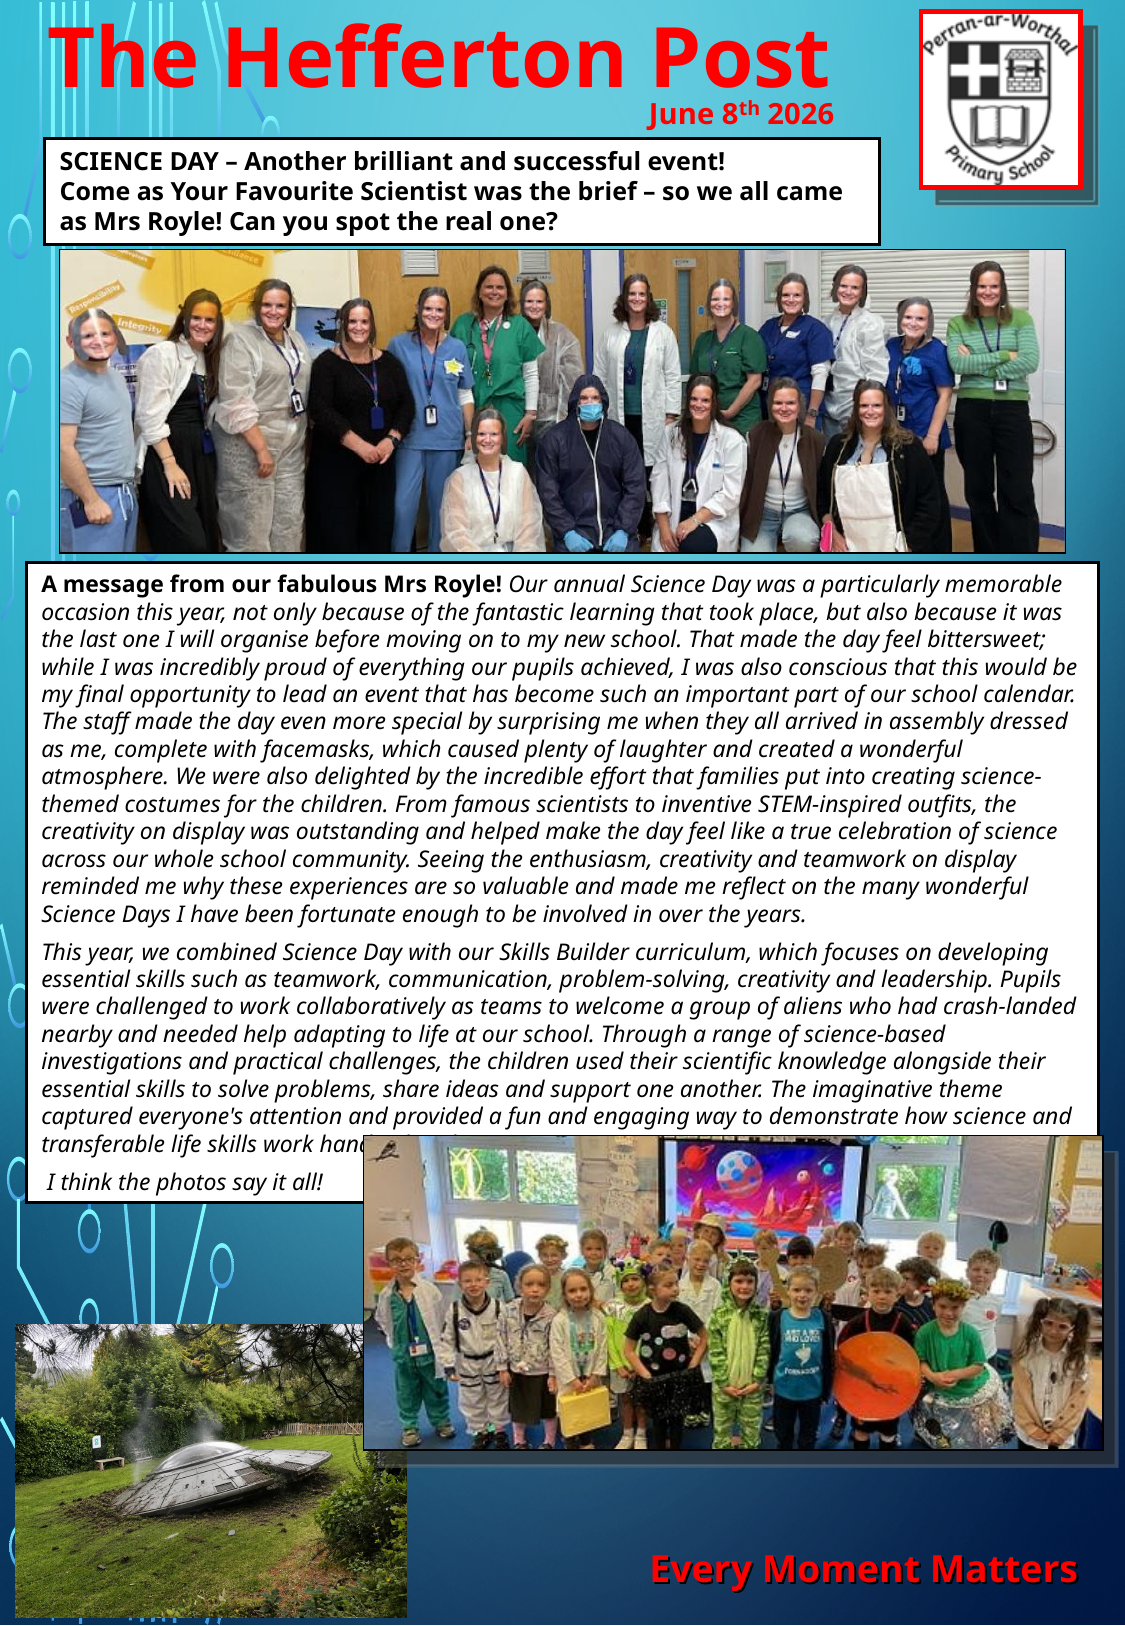

The Hefferton Post
June 8th 2026
SCIENCE DAY – Another brilliant and successful event!
Come as Your Favourite Scientist was the brief – so we all came as Mrs Royle! Can you spot the real one?
A message from our fabulous Mrs Royle! Our annual Science Day was a particularly memorable occasion this year, not only because of the fantastic learning that took place, but also because it was the last one I will organise before moving on to my new school. That made the day feel bittersweet; while I was incredibly proud of everything our pupils achieved, I was also conscious that this would be my final opportunity to lead an event that has become such an important part of our school calendar. The staff made the day even more special by surprising me when they all arrived in assembly dressed as me, complete with facemasks, which caused plenty of laughter and created a wonderful atmosphere. We were also delighted by the incredible effort that families put into creating science-themed costumes for the children. From famous scientists to inventive STEM-inspired outfits, the creativity on display was outstanding and helped make the day feel like a true celebration of science across our whole school community. Seeing the enthusiasm, creativity and teamwork on display reminded me why these experiences are so valuable and made me reflect on the many wonderful Science Days I have been fortunate enough to be involved in over the years.
This year, we combined Science Day with our Skills Builder curriculum, which focuses on developing essential skills such as teamwork, communication, problem-solving, creativity and leadership. Pupils were challenged to work collaboratively as teams to welcome a group of aliens who had crash-landed nearby and needed help adapting to life at our school. Through a range of science-based investigations and practical challenges, the children used their scientific knowledge alongside their essential skills to solve problems, share ideas and support one another. The imaginative theme captured everyone's attention and provided a fun and engaging way to demonstrate how science and transferable life skills work hand in hand.
 I think the photos say it all!
Every Moment Matters